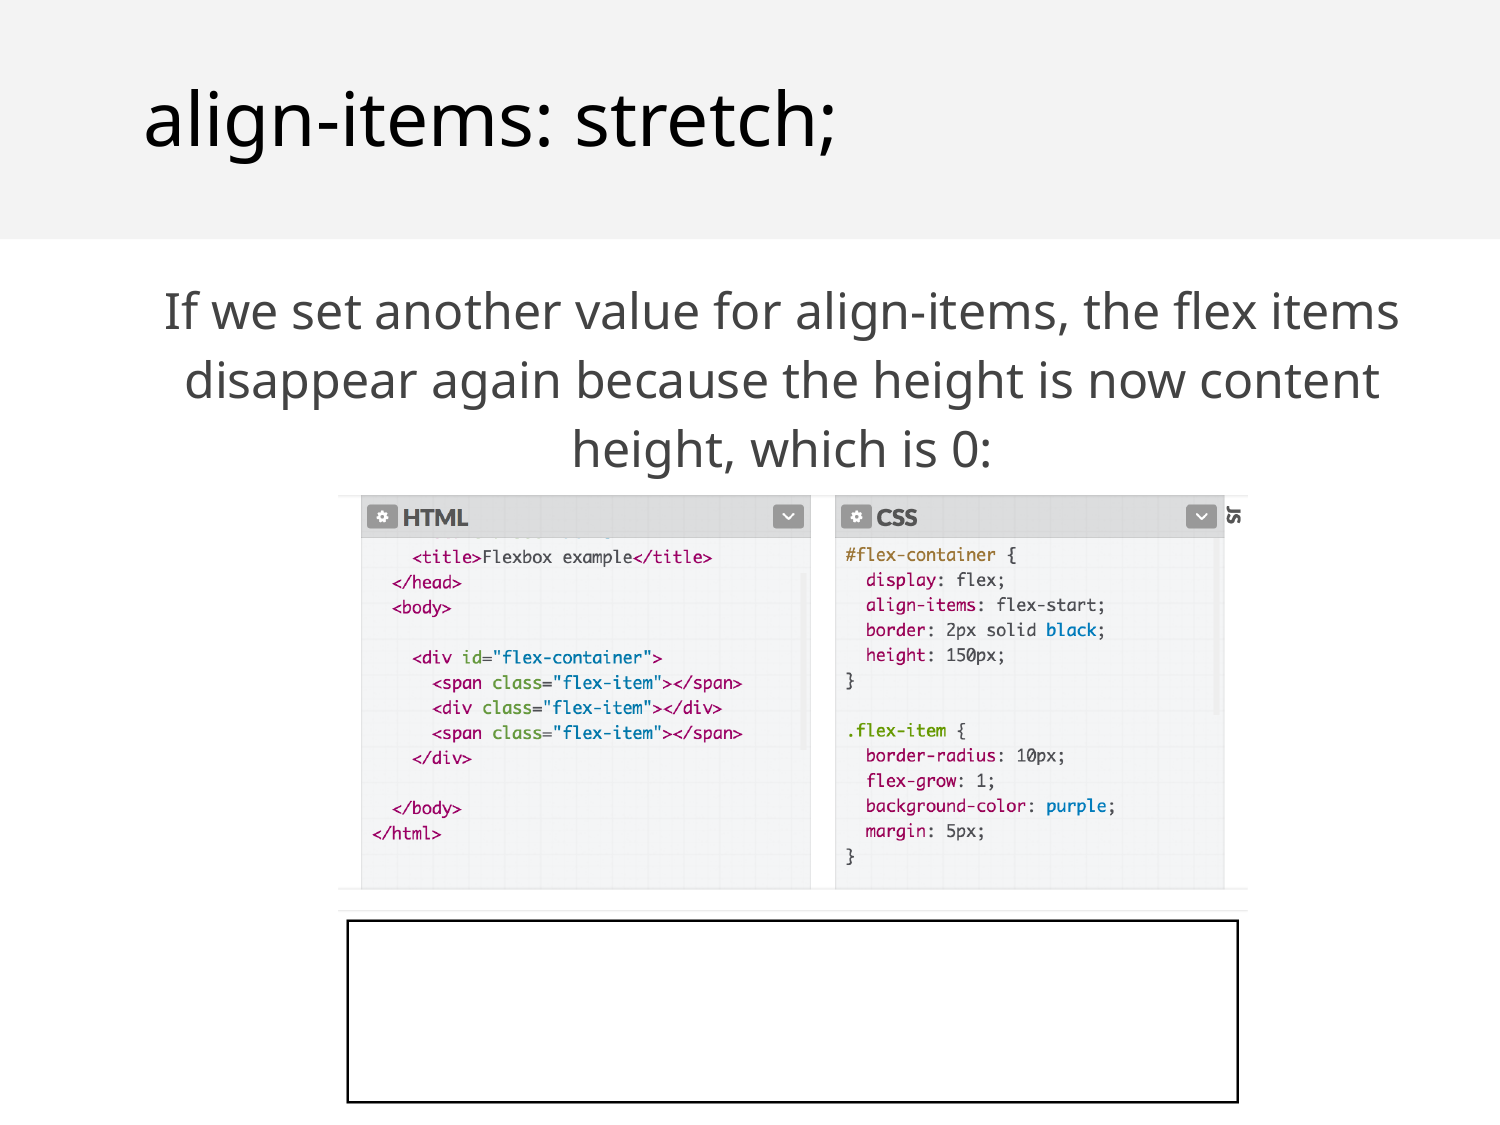

# align-items: stretch;
If we set another value for align-items, the flex items disappear again because the height is now content height, which is 0: